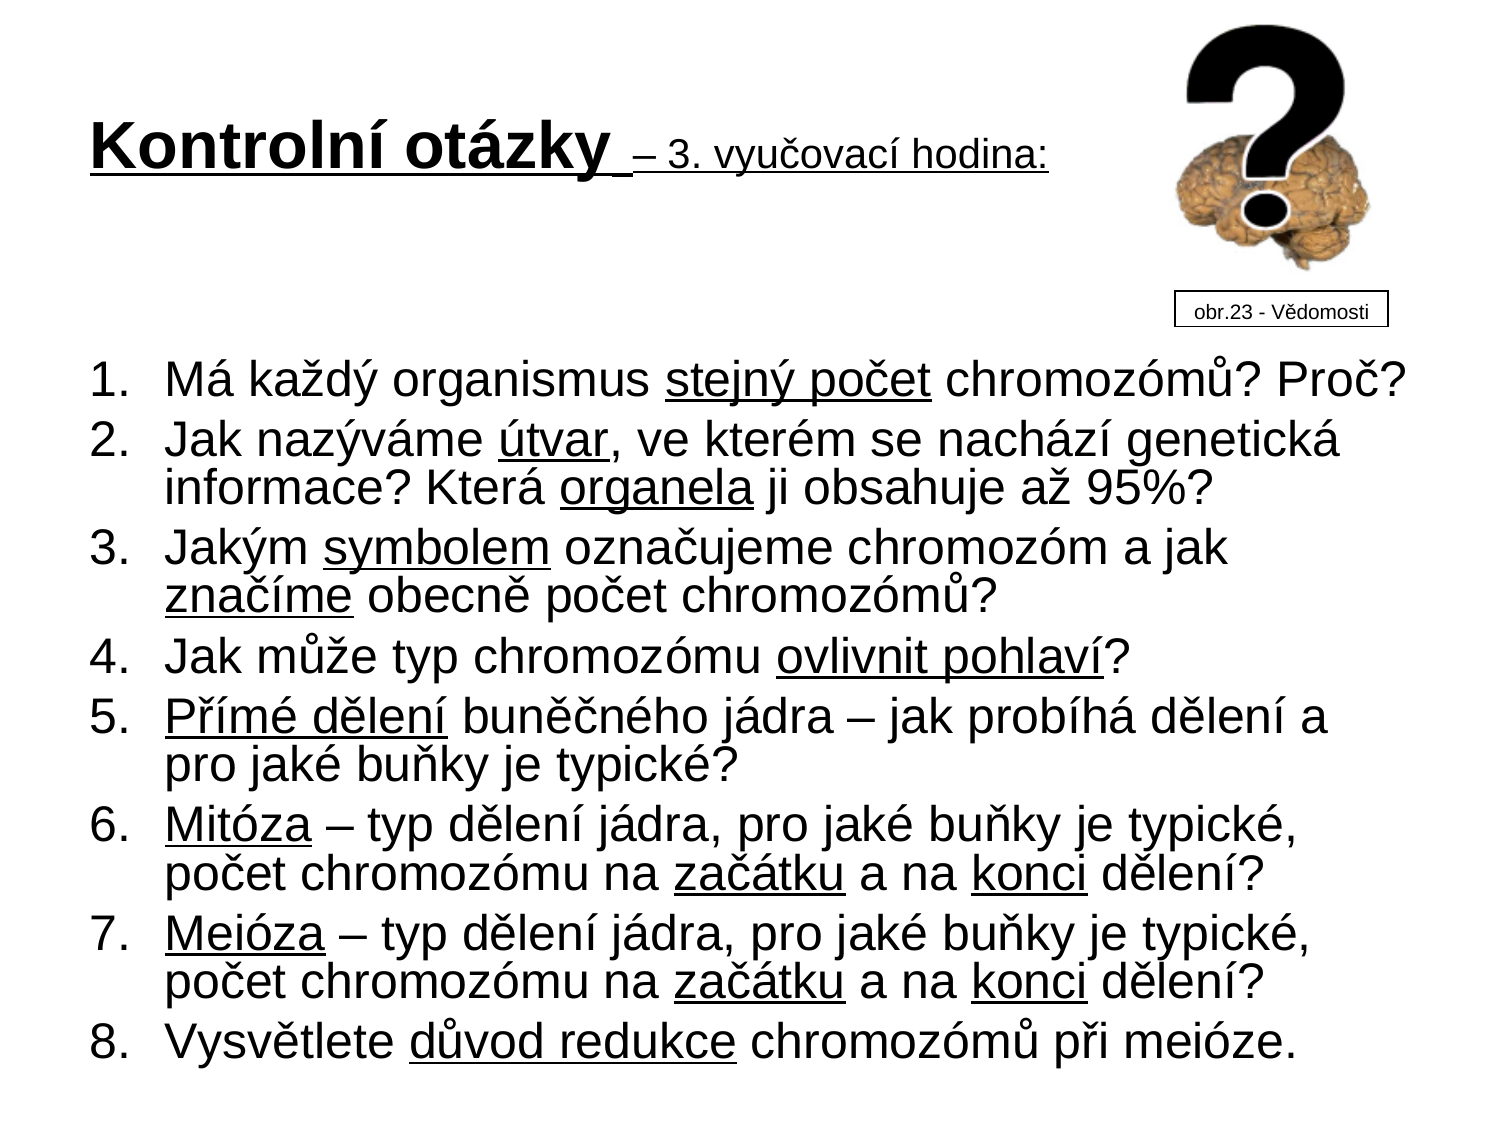

# Kontrolní otázky – 3. vyučovací hodina:
obr.23 - Vědomosti
Má každý organismus stejný počet chromozómů? Proč?
Jak nazýváme útvar, ve kterém se nachází genetická informace? Která organela ji obsahuje až 95%?
Jakým symbolem označujeme chromozóm a jak značíme obecně počet chromozómů?
Jak může typ chromozómu ovlivnit pohlaví?
Přímé dělení buněčného jádra – jak probíhá dělení a pro jaké buňky je typické?
Mitóza – typ dělení jádra, pro jaké buňky je typické, počet chromozómu na začátku a na konci dělení?
Meióza – typ dělení jádra, pro jaké buňky je typické, počet chromozómu na začátku a na konci dělení?
Vysvětlete důvod redukce chromozómů při meióze.